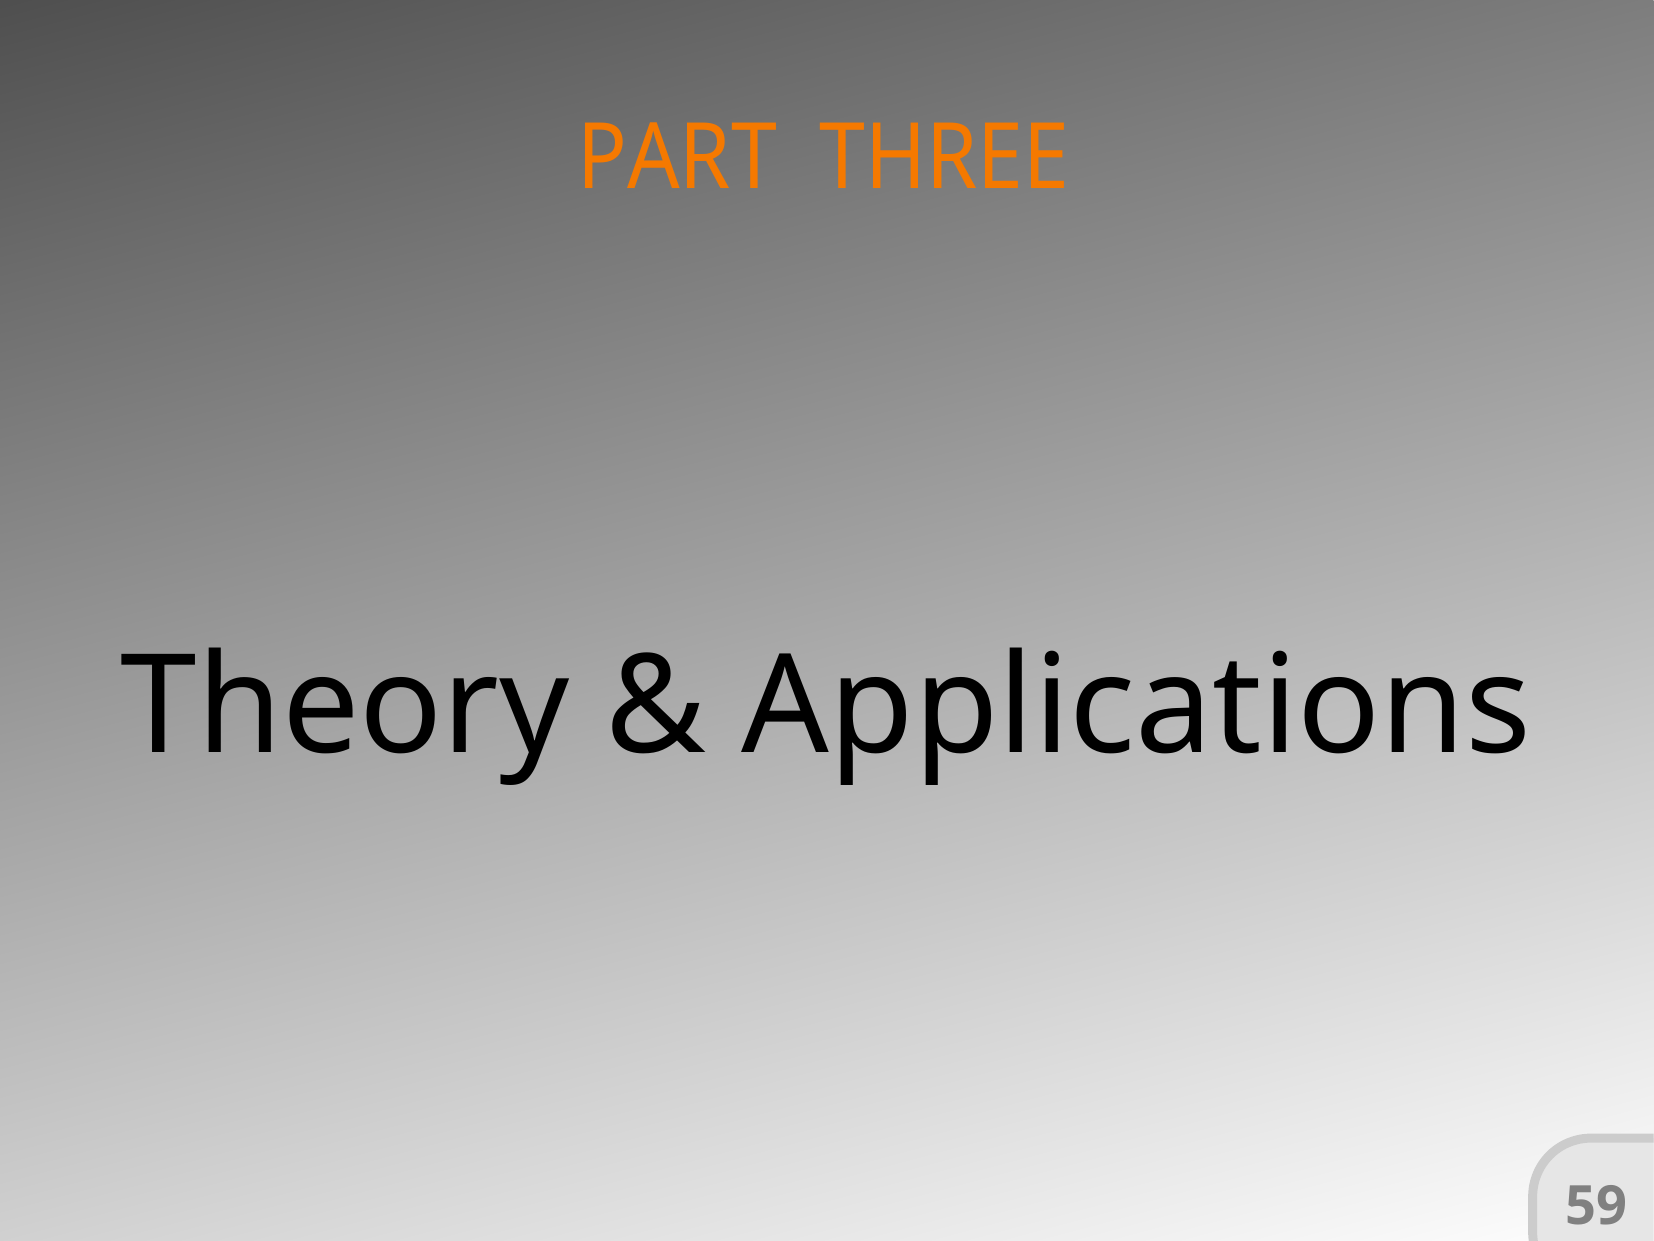

# PART THREE
Theory & Applications
59